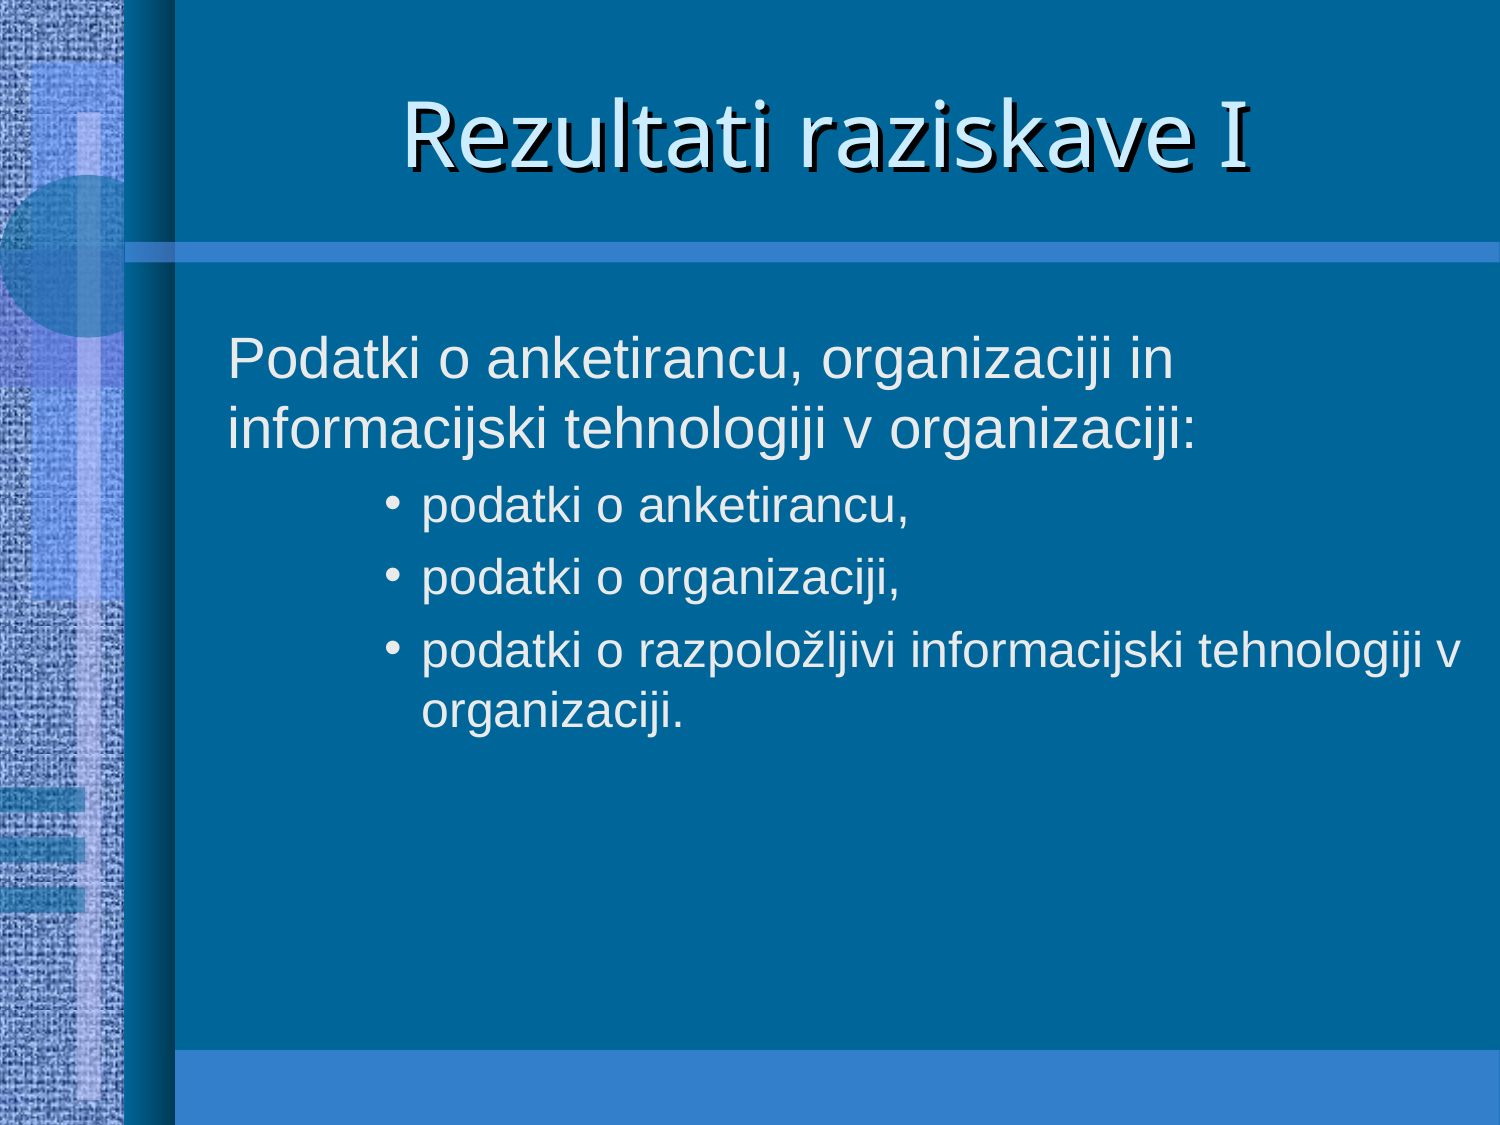

# Rezultati raziskave I
Podatki o anketirancu, organizaciji in informacijski tehnologiji v organizaciji:
podatki o anketirancu,
podatki o organizaciji,
podatki o razpoložljivi informacijski tehnologiji v organizaciji.